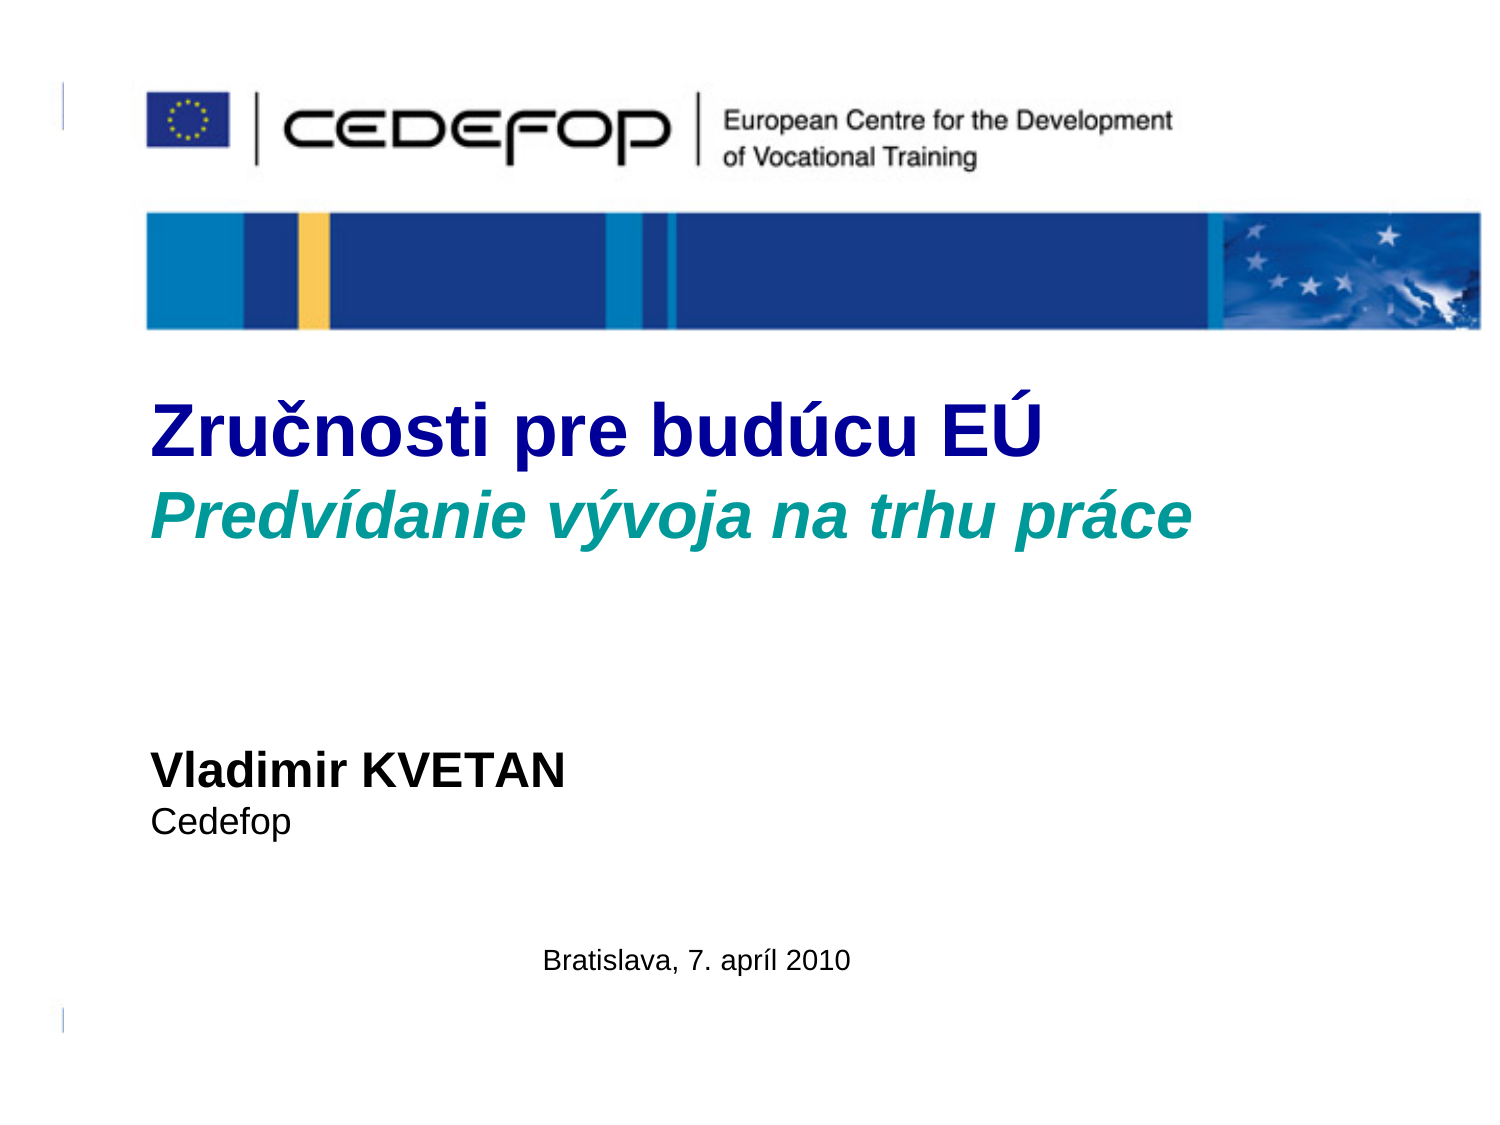

#
Zručnosti pre budúcu EÚ
Predvídanie vývoja na trhu práce
Vladimir KVETAN
Cedefop
Bratislava, 7. apríl 2010